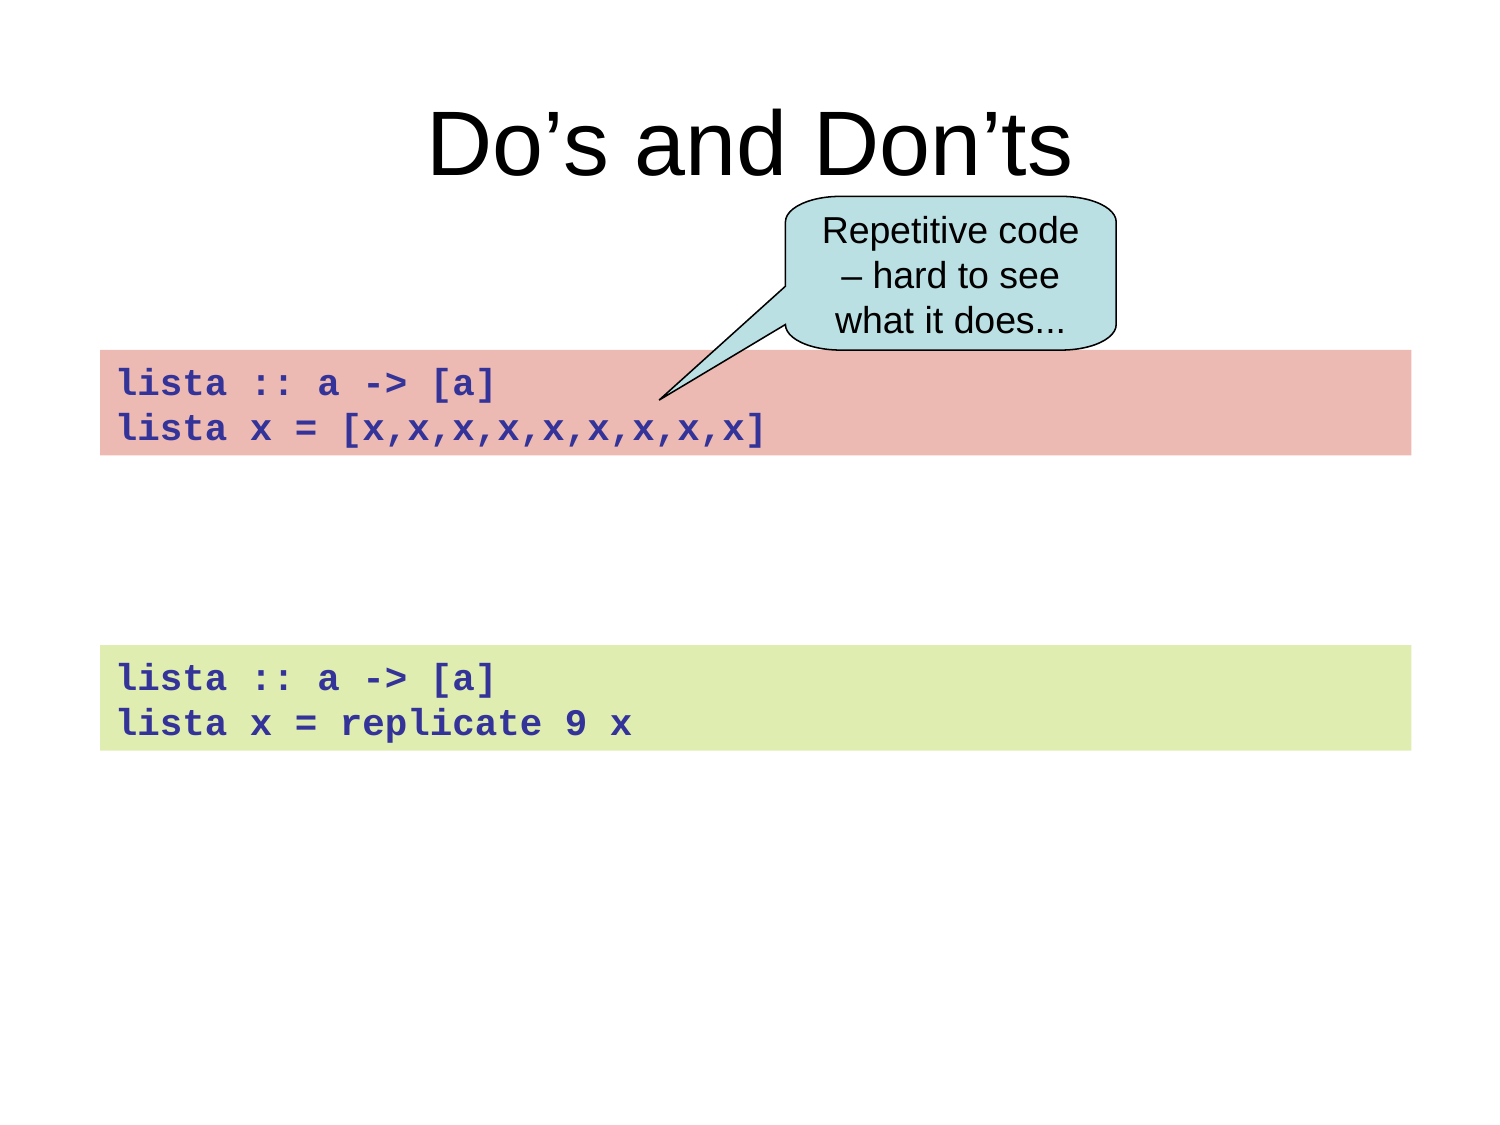

# Do’s and Don’ts
Repetitive code – hard to see what it does...
lista :: a -> [a]
lista x = [x,x,x,x,x,x,x,x,x]
lista :: a -> [a]
lista x = replicate 9 x